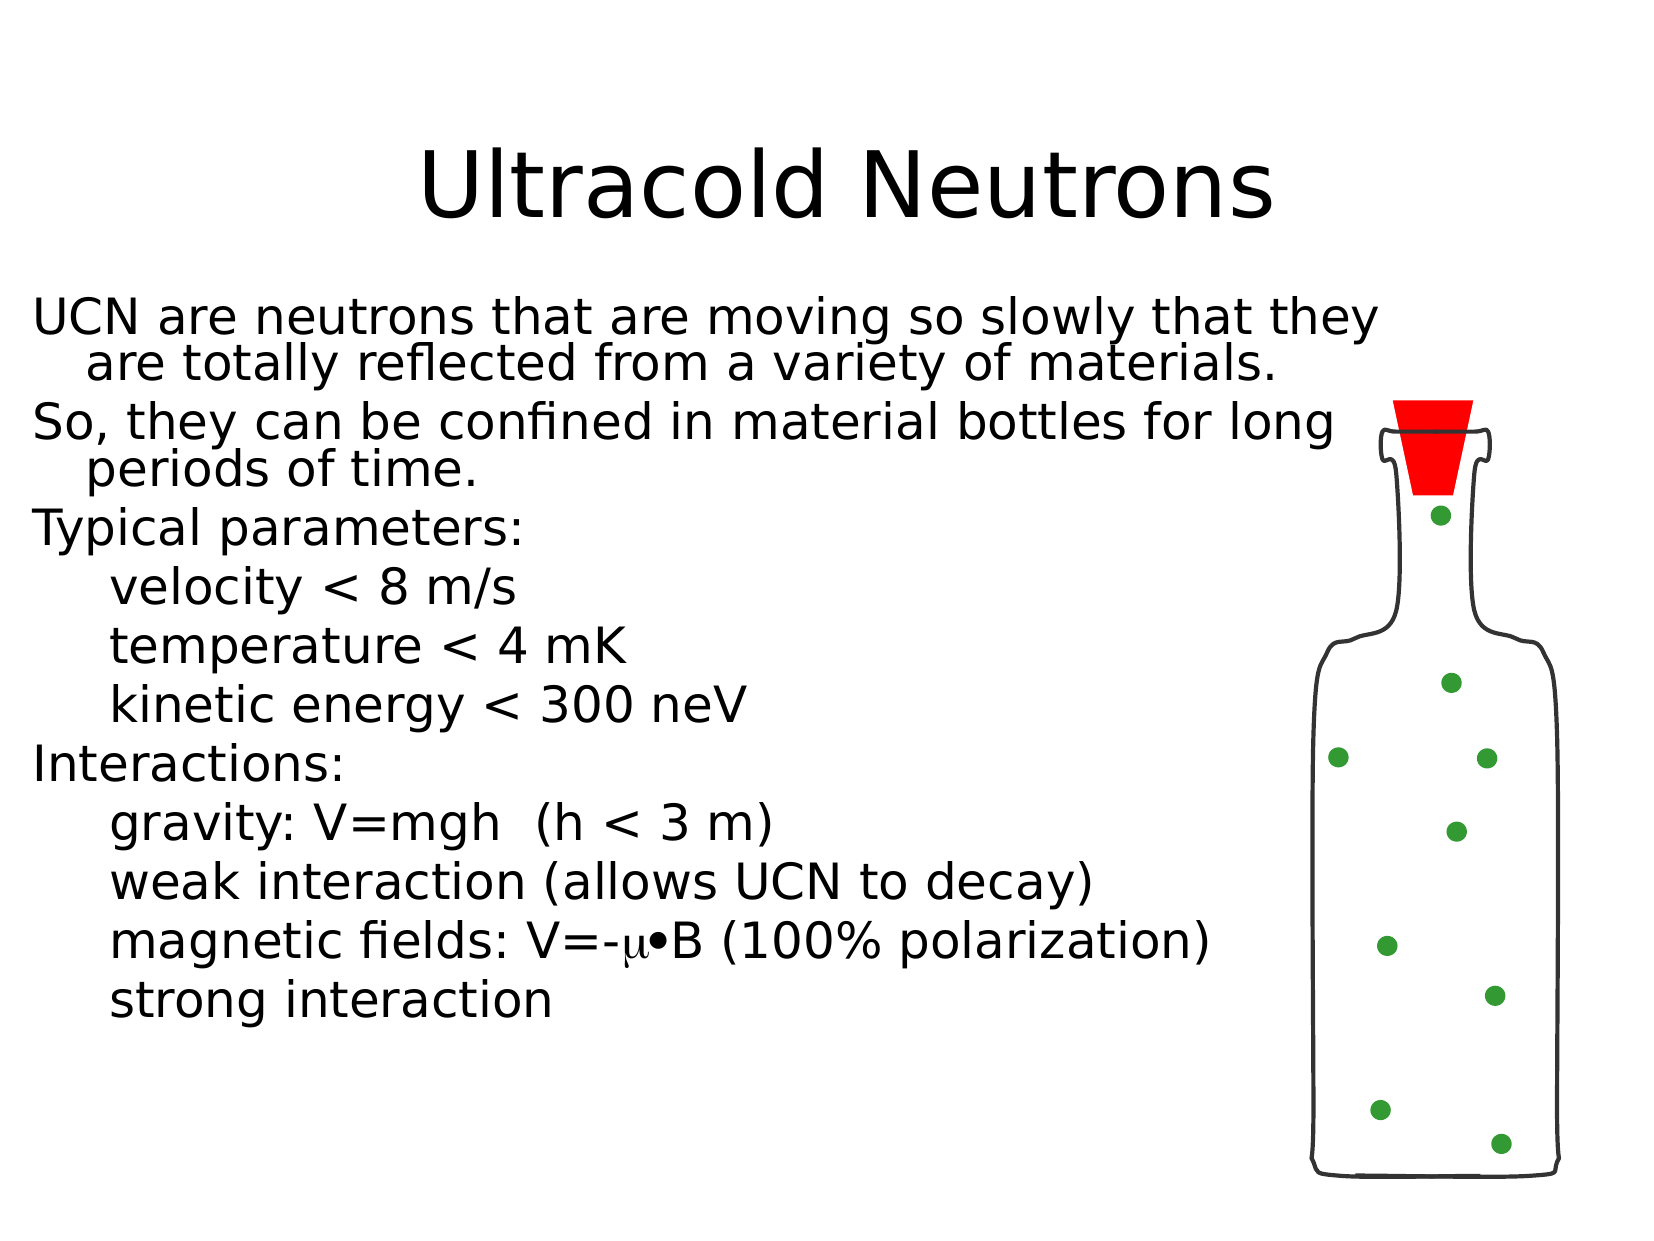

# Ultracold Neutrons
UCN are neutrons that are moving so slowly that they are totally reflected from a variety of materials.
So, they can be confined in material bottles for long periods of time.
Typical parameters:
velocity < 8 m/s
temperature < 4 mK
kinetic energy < 300 neV
Interactions:
gravity: V=mgh (h < 3 m)
weak interaction (allows UCN to decay)
magnetic fields: V=-B (100% polarization)
strong interaction